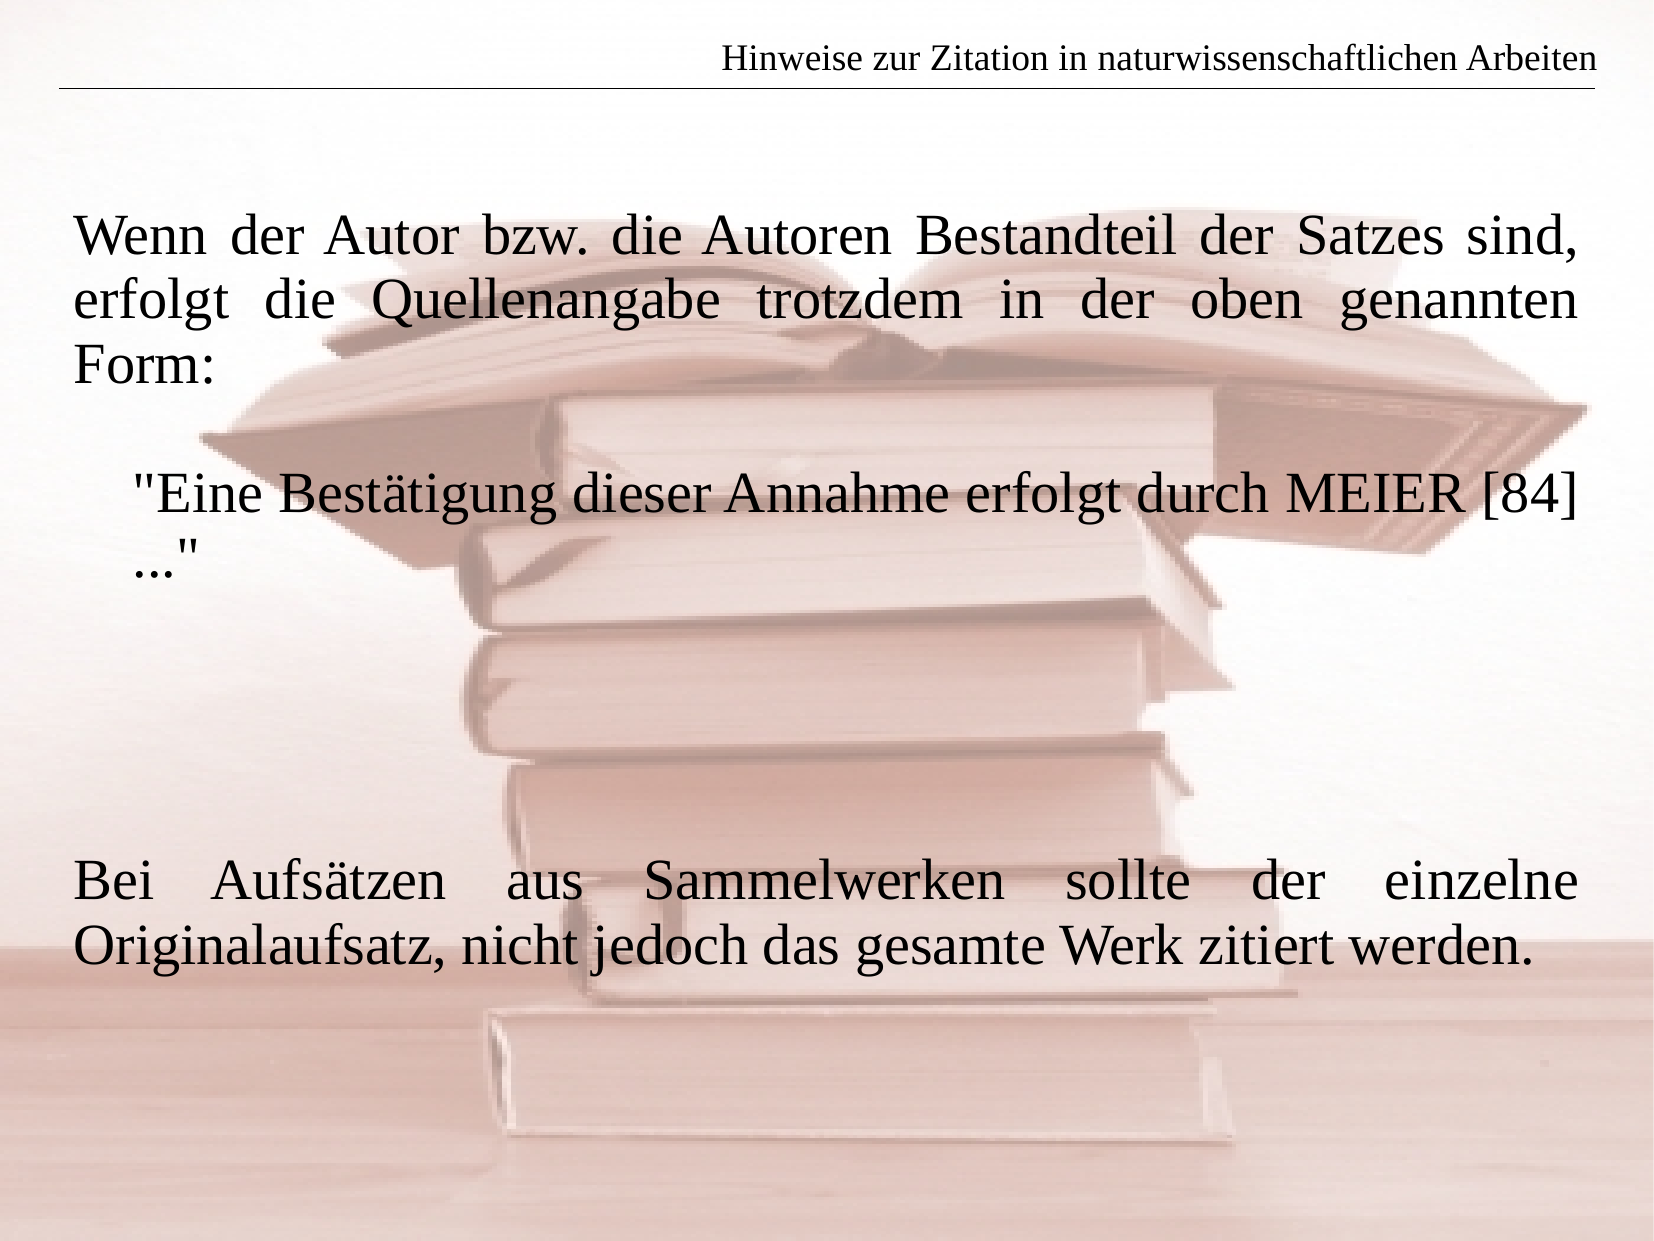

Hinweise zur Zitation in naturwissenschaftlichen Arbeiten
Wenn der Autor bzw. die Autoren Bestandteil der Satzes sind, erfolgt die Quellenangabe trotzdem in der oben genannten Form:
"Eine Bestätigung dieser Annahme erfolgt durch MEIER [84] ..."
Bei Aufsätzen aus Sammelwerken sollte der einzelne Originalaufsatz, nicht jedoch das gesamte Werk zitiert werden.